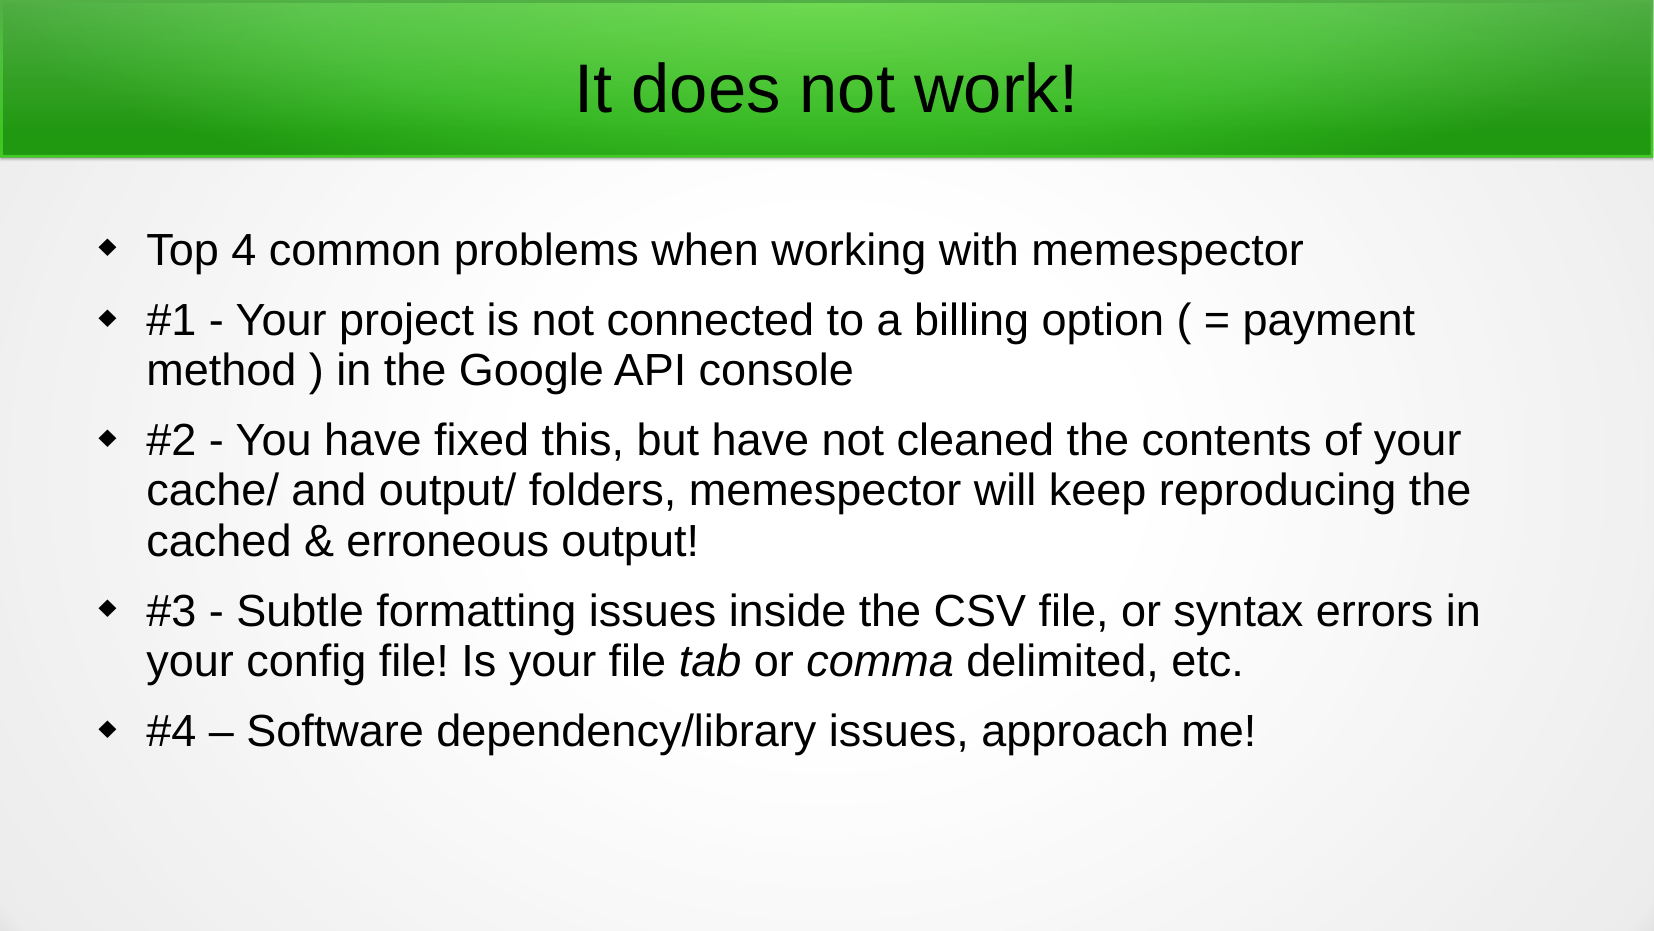

# It does not work!
Top 4 common problems when working with memespector
#1 - Your project is not connected to a billing option ( = payment method ) in the Google API console
#2 - You have fixed this, but have not cleaned the contents of your cache/ and output/ folders, memespector will keep reproducing the cached & erroneous output!
#3 - Subtle formatting issues inside the CSV file, or syntax errors in your config file! Is your file tab or comma delimited, etc.
#4 – Software dependency/library issues, approach me!